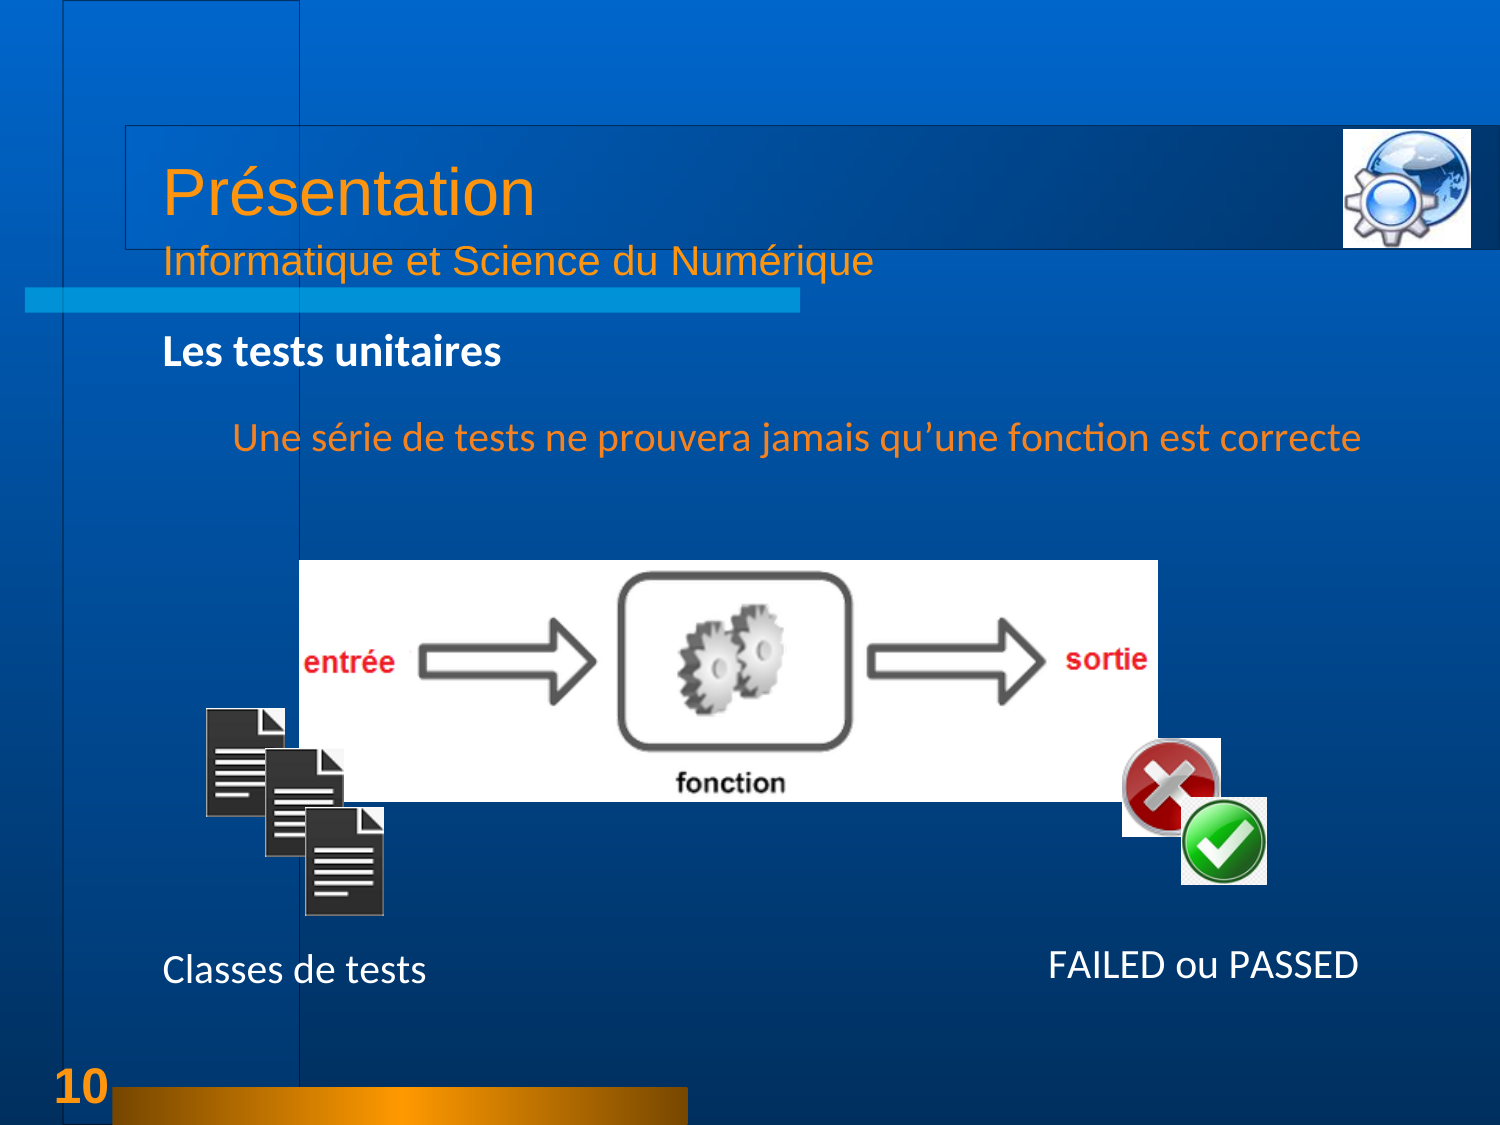

Les tests unitaires
Une série de tests ne prouvera jamais qu’une fonction est correcte
FAILED ou PASSED
Classes de tests